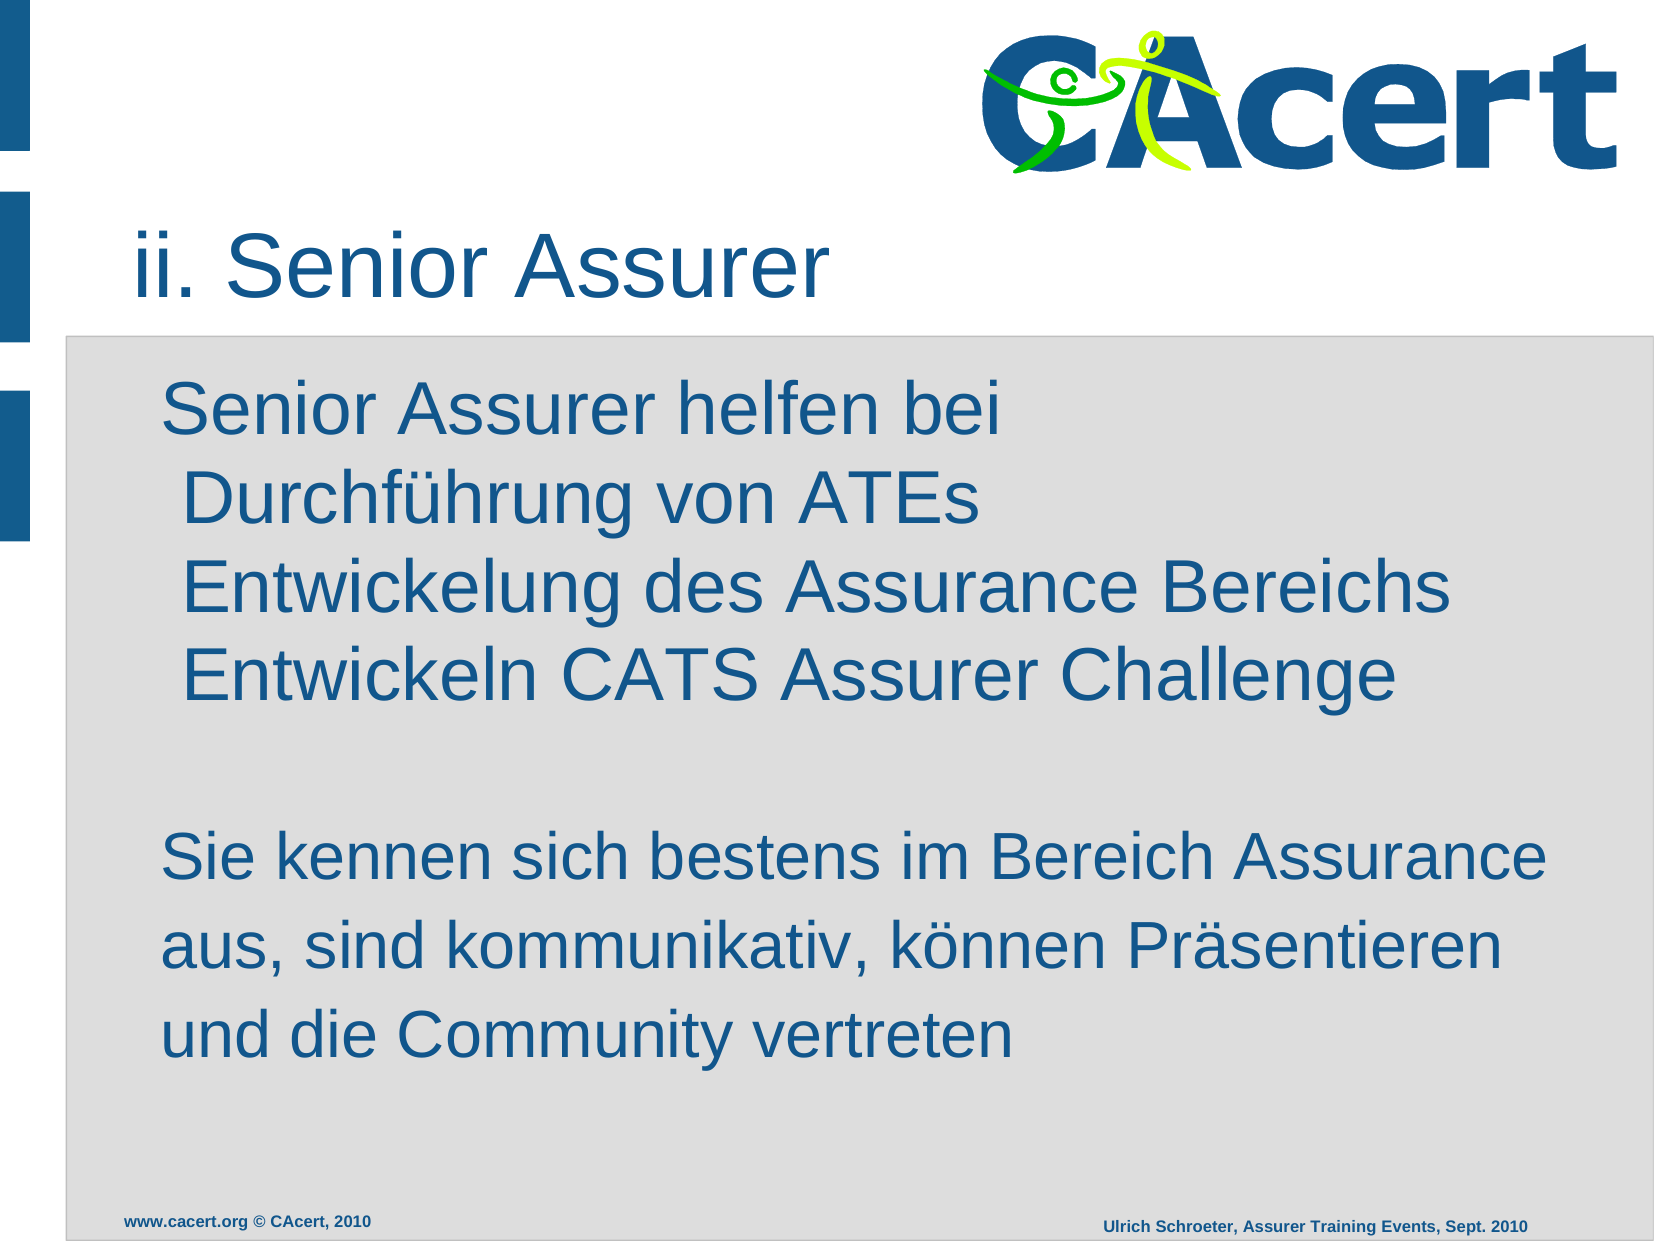

ii. Senior Assurer
Senior Assurer helfen bei
 Durchführung von ATEs
 Entwickelung des Assurance Bereichs
 Entwickeln CATS Assurer Challenge
Sie kennen sich bestens im Bereich Assurance
aus, sind kommunikativ, können Präsentieren
und die Community vertreten